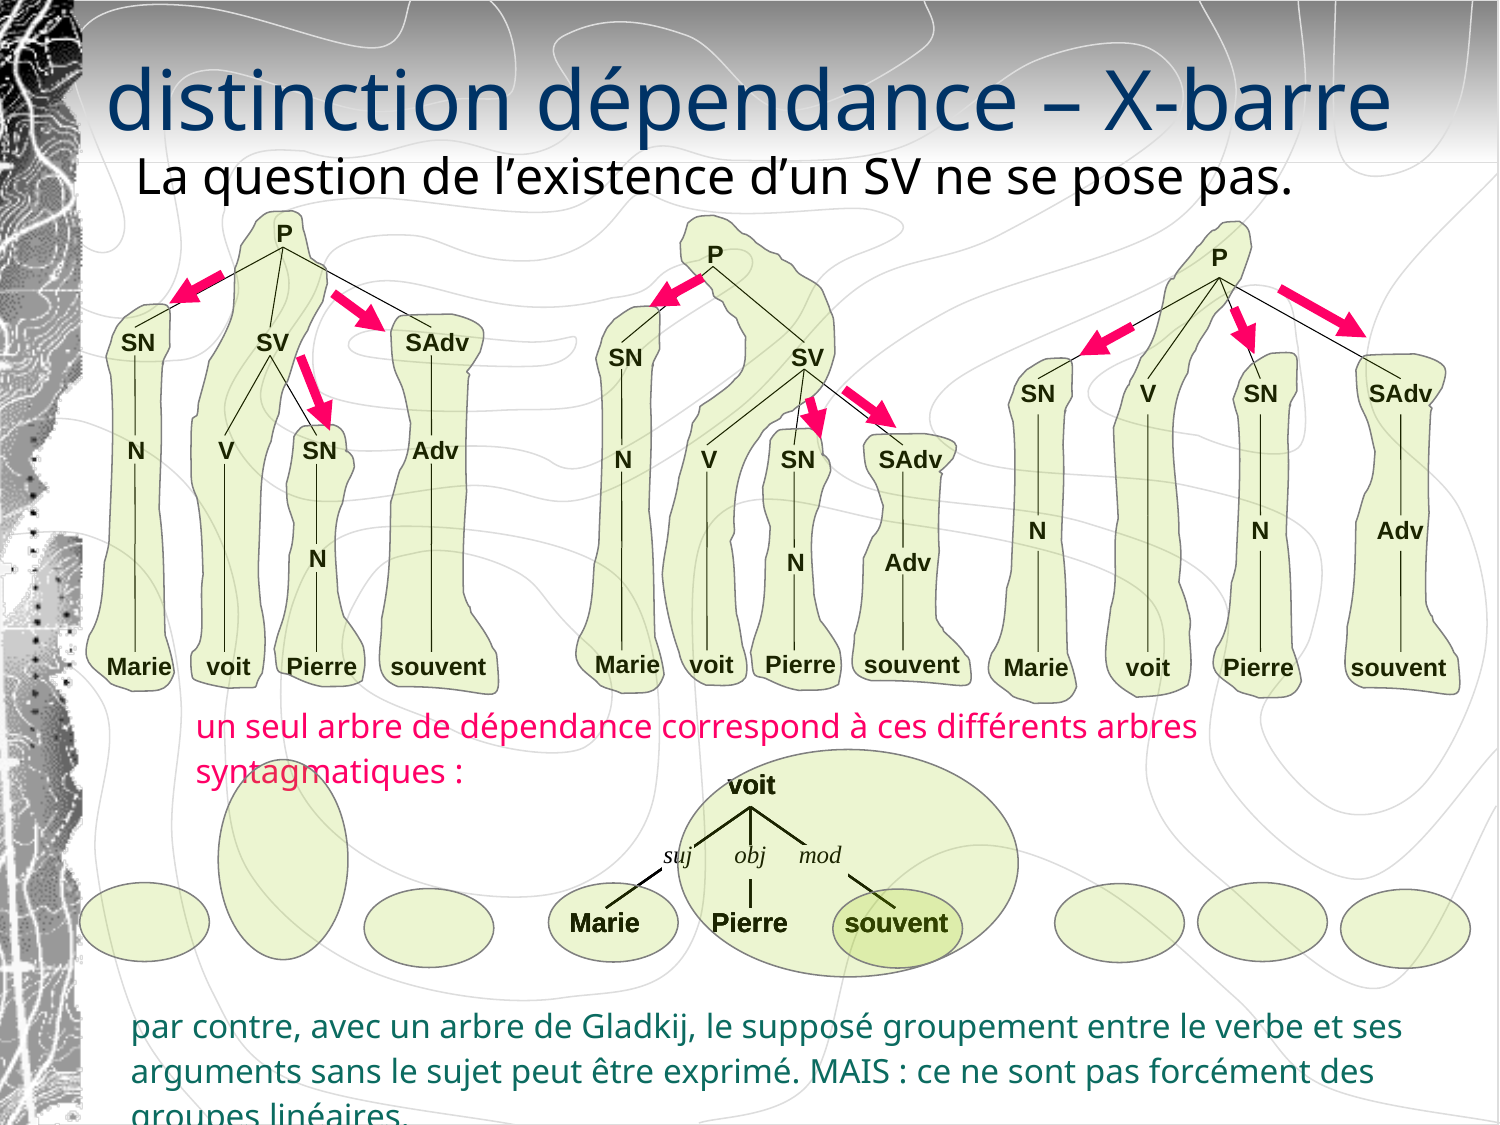

# distinction dépendance – X-barre
La question de l’existence d’un SV ne se pose pas.
P
SN
SV
SAdv
N
V
SN
Adv
N
Marie
voit
Pierre
souvent
P
SN
SV
N
V
SN
SAdv
N
Adv
Marie
voit
Pierre
souvent
P
V
SN
SAdv
SN
N
N
Adv
Marie
voit
Pierre
souvent
un seul arbre de dépendance correspond à ces différents arbres syntagmatiques :
voit
suj
obj
mod
Marie
Pierre
souvent
voit
suj
obj
mod
Marie
Pierre
souvent
voit
suj
obj
mod
Marie
Pierre
souvent
par contre, avec un arbre de Gladkij, le supposé groupement entre le verbe et ses arguments sans le sujet peut être exprimé. MAIS : ce ne sont pas forcément des groupes linéaires.